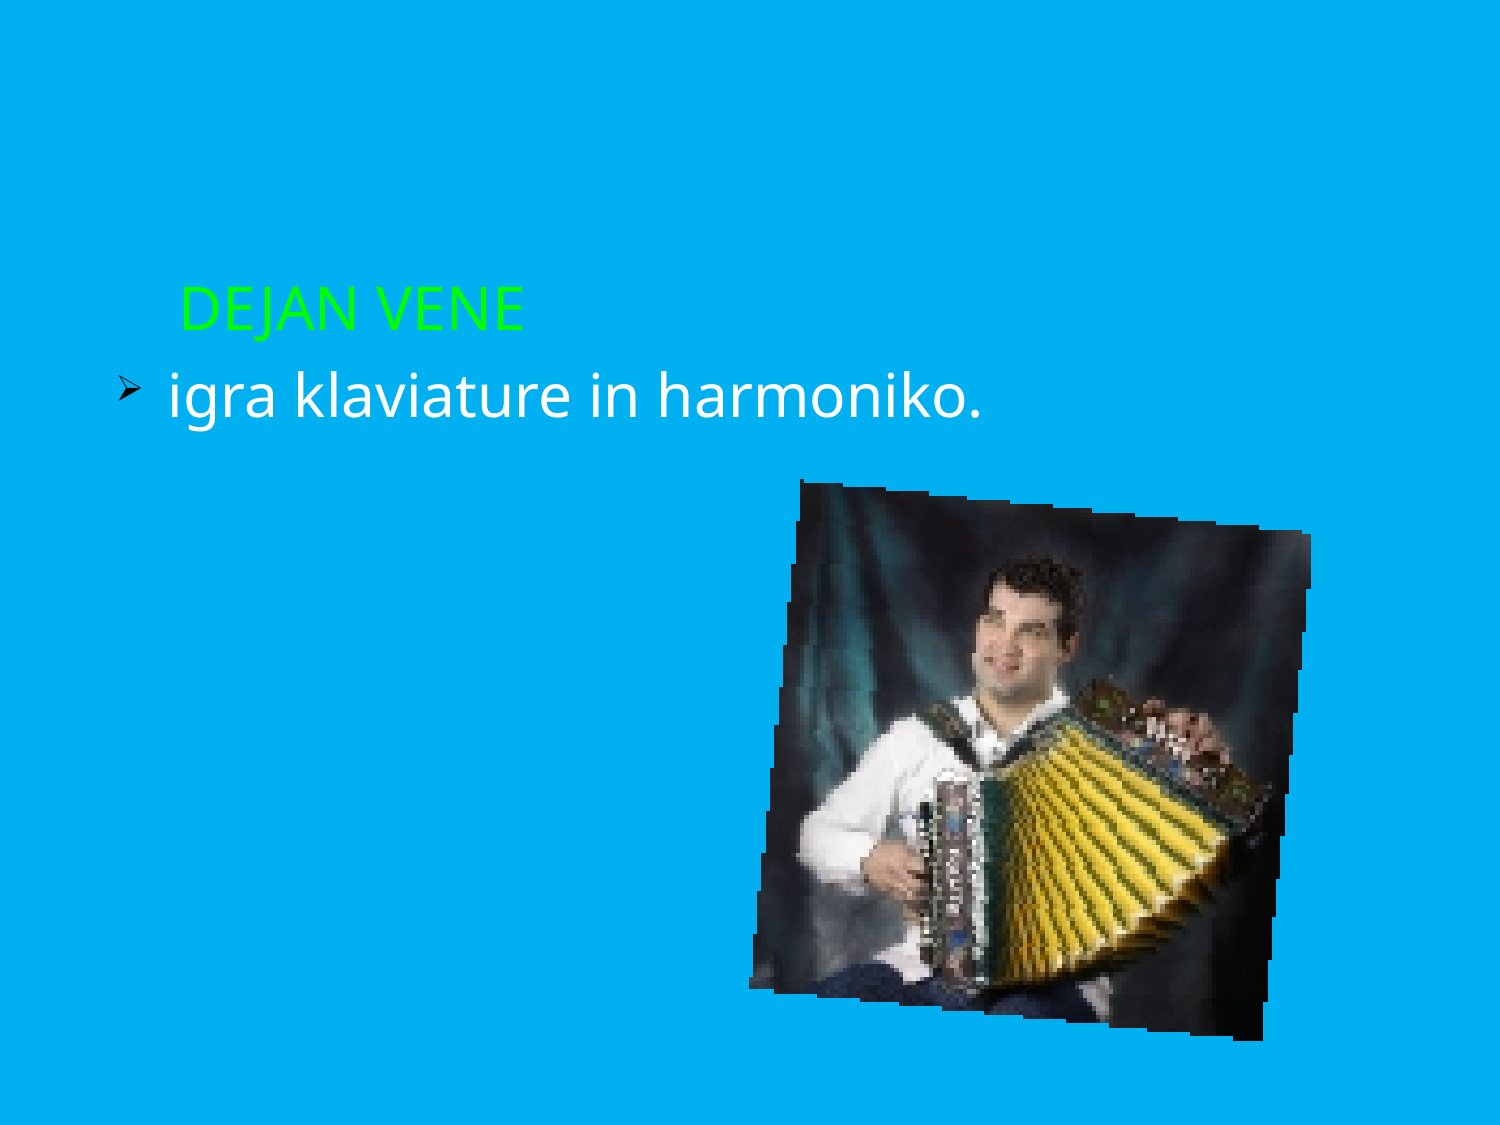

#
 DEJAN VENE
igra klaviature in harmoniko.